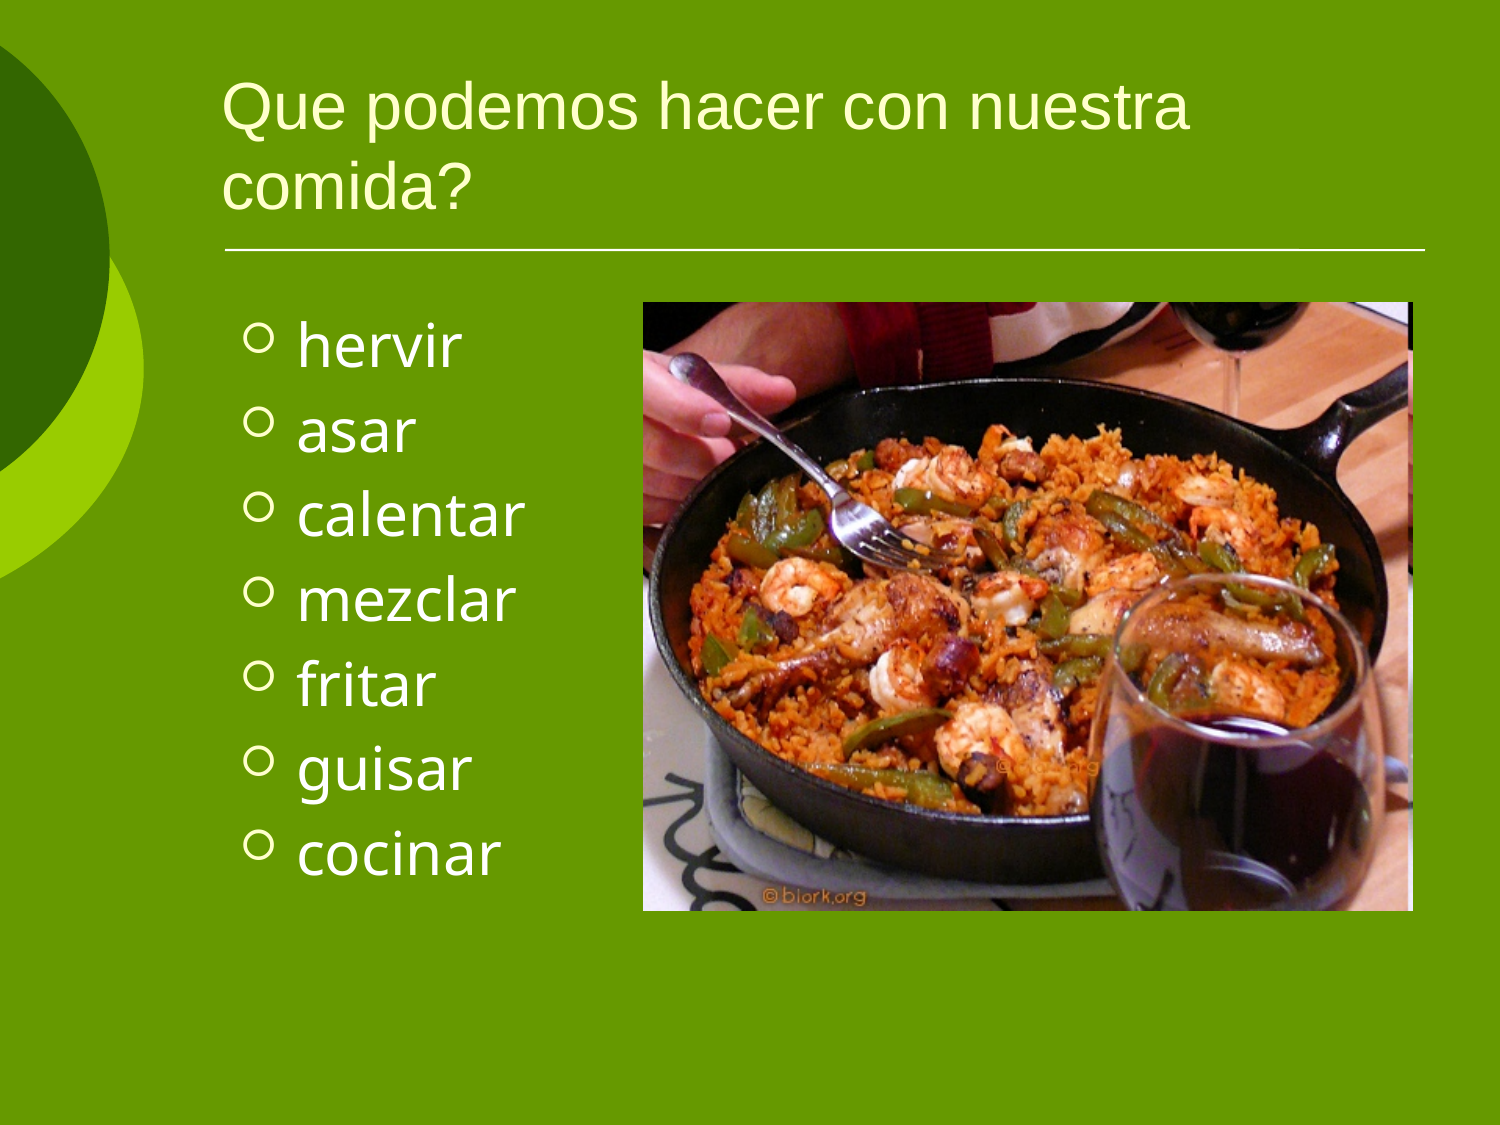

# Que podemos hacer con nuestra comida?
hervir
asar
calentar
mezclar
fritar
guisar
cocinar